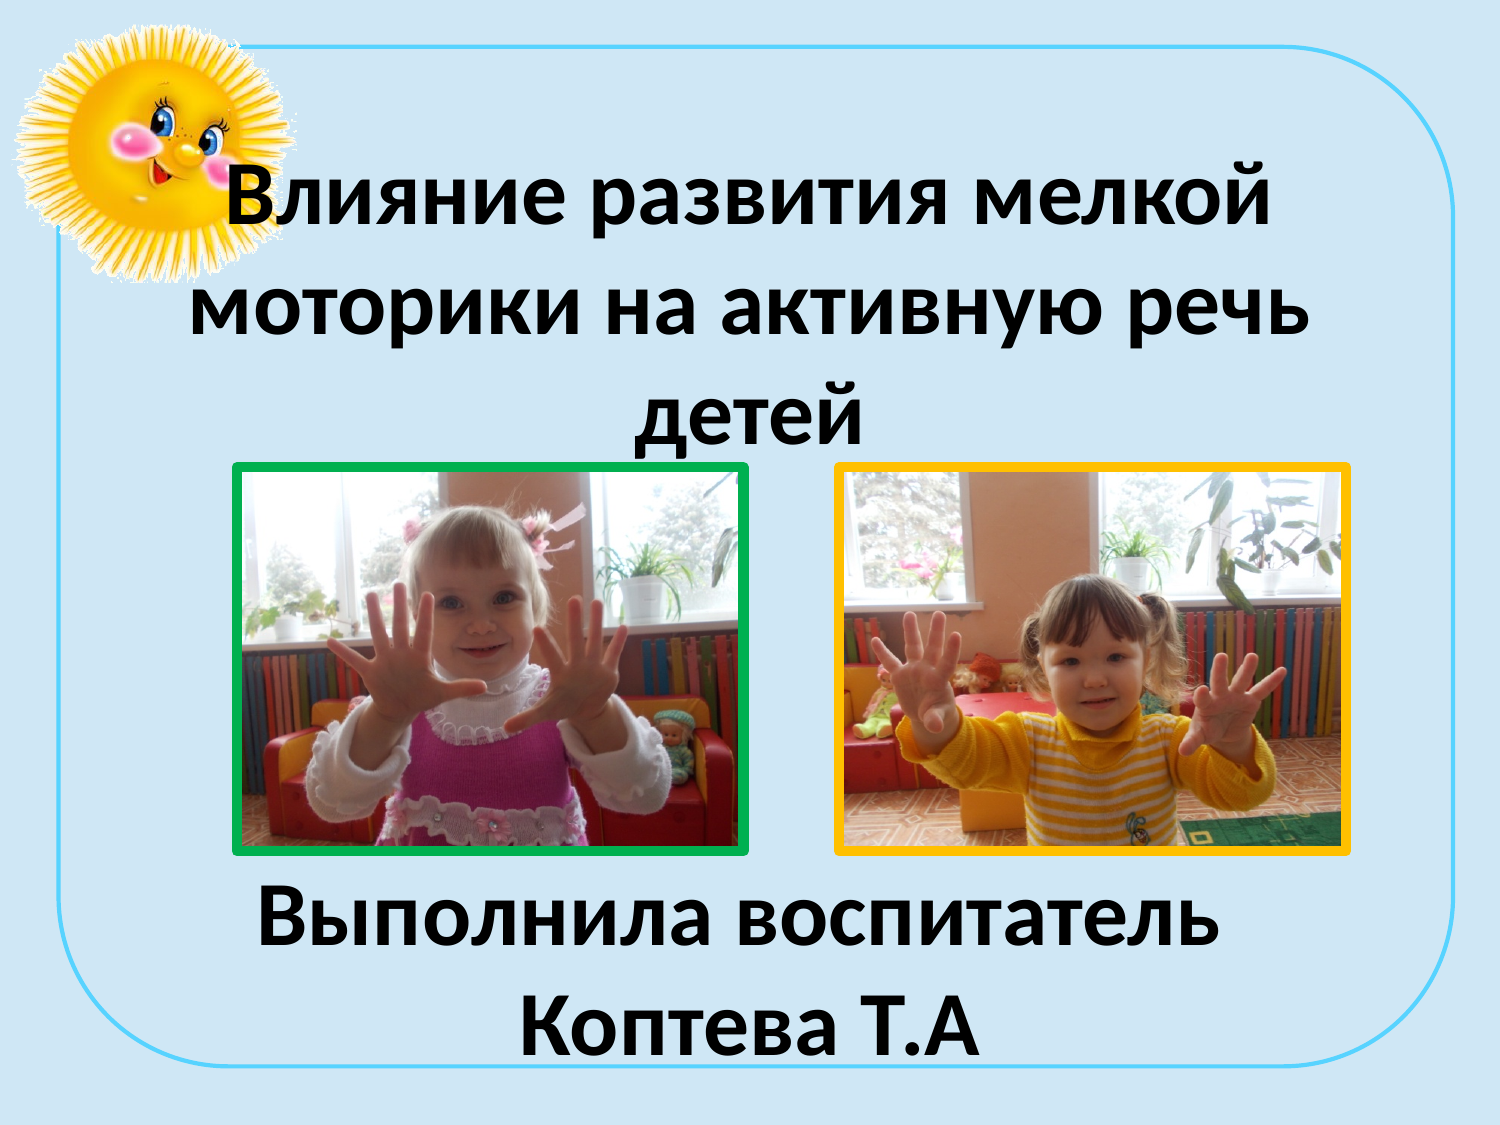

# Влияние развития мелкой моторики на активную речь детей
Выполнила воспитатель
Коптева Т.А